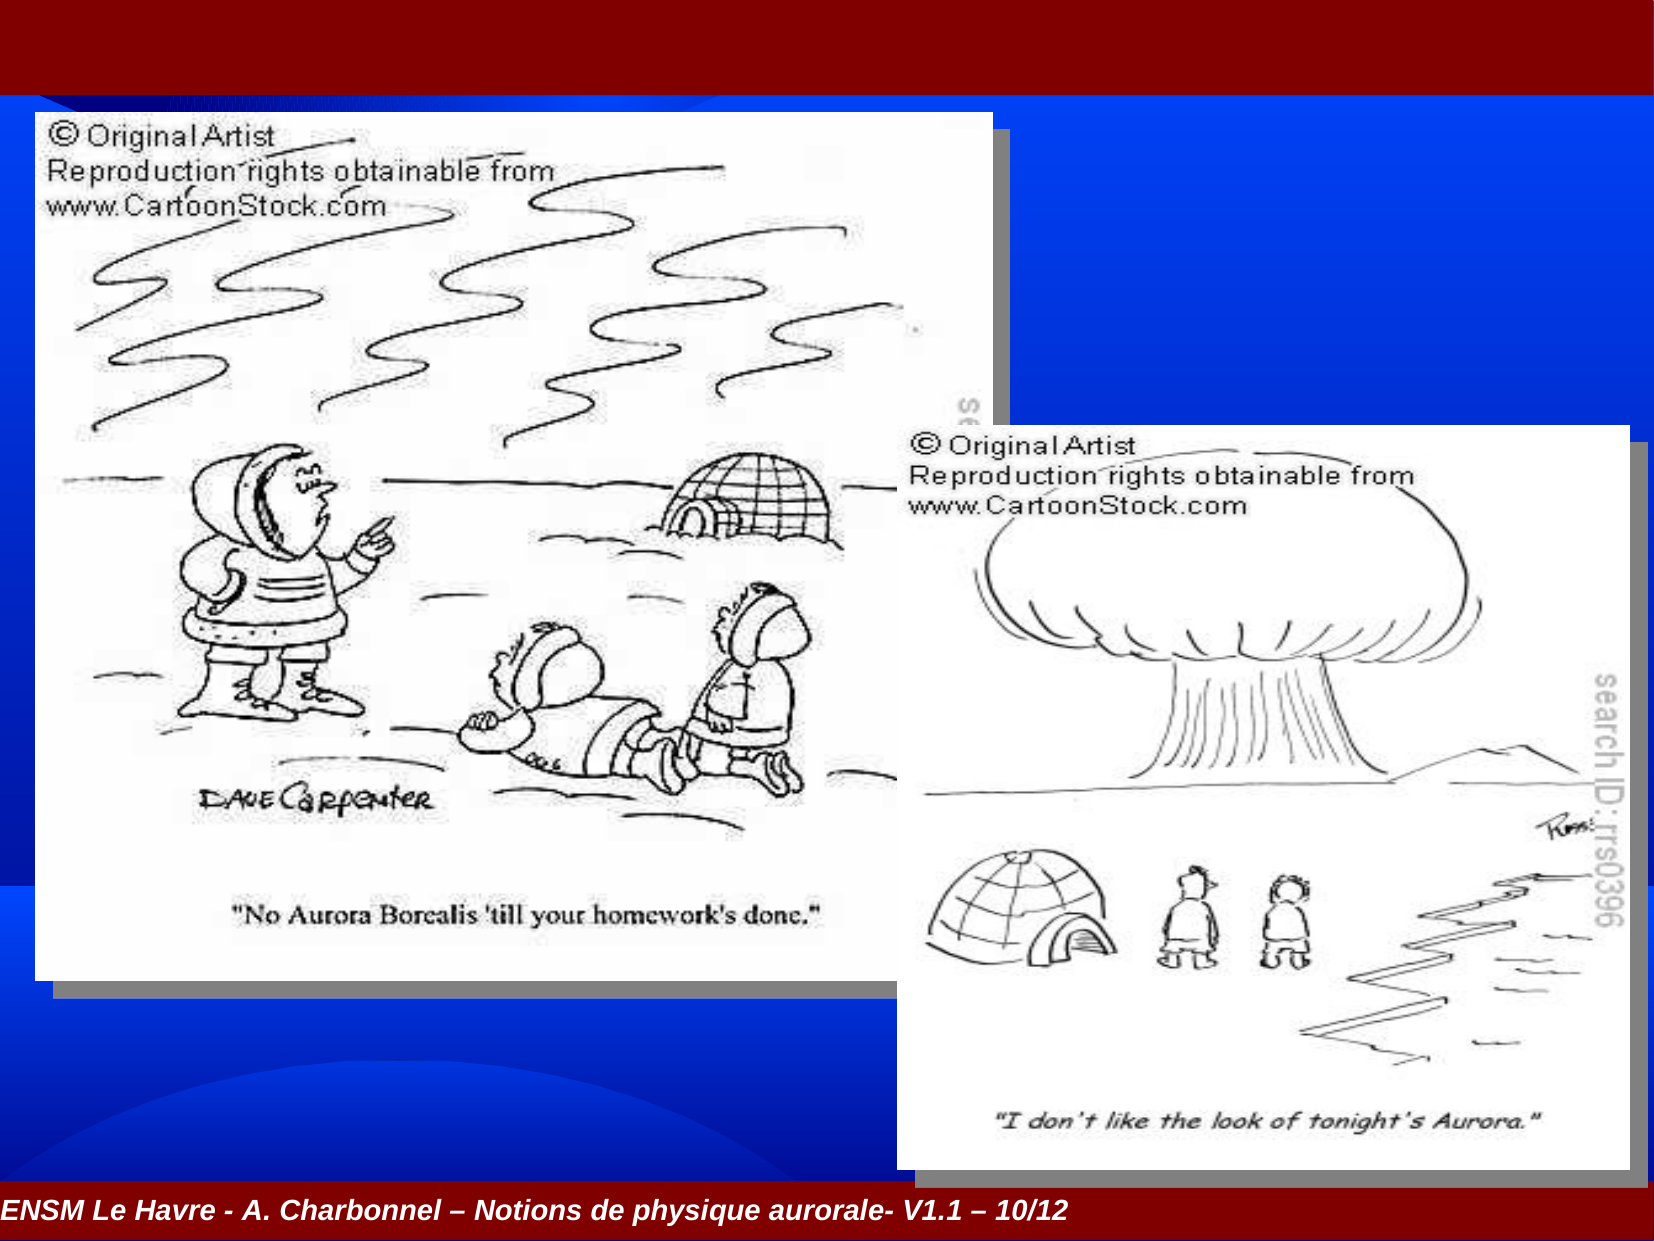

#
ENSM Le Havre - A. Charbonnel – Notions de physique aurorale- V1.1 – 10/12